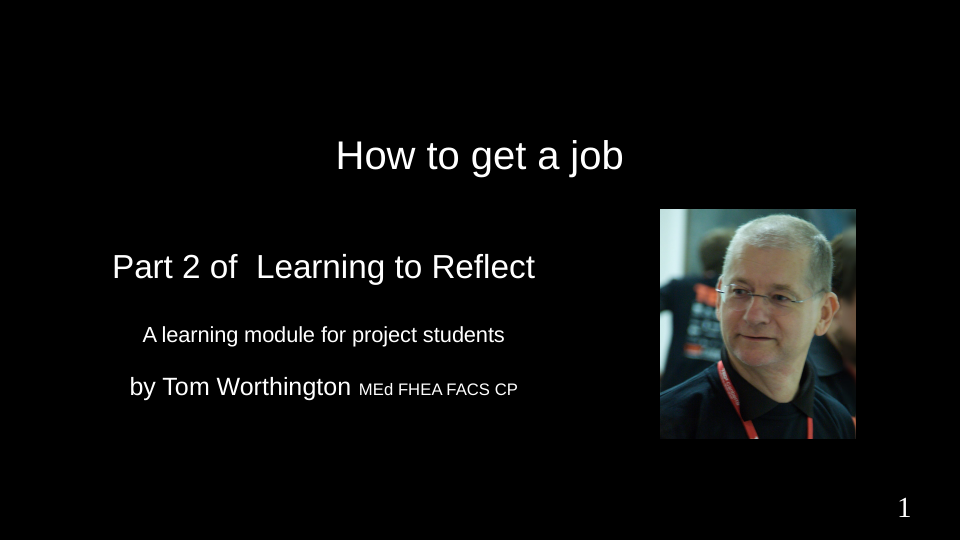

# How to get a job
Part 2 of Learning to Reflect
A learning module for project students
by Tom Worthington MEd FHEA FACS CP
1